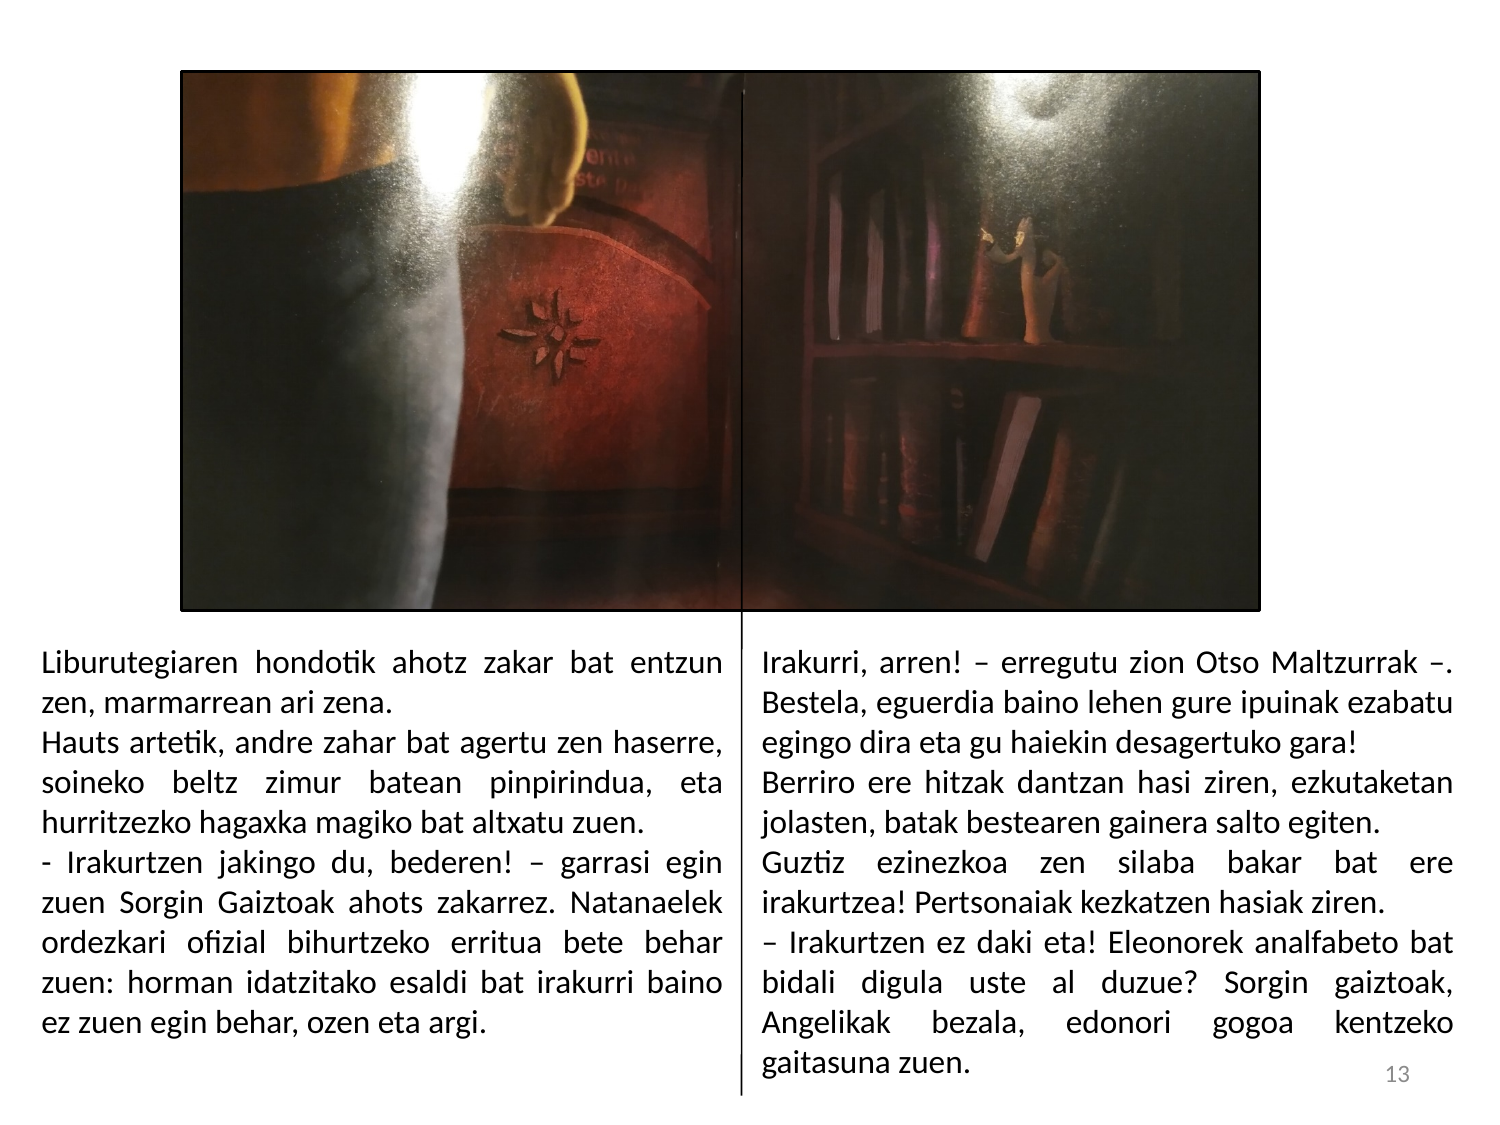

Liburutegiaren hondotik ahotz zakar bat entzun zen, marmarrean ari zena.
Hauts artetik, andre zahar bat agertu zen haserre, soineko beltz zimur batean pinpirindua, eta hurritzezko hagaxka magiko bat altxatu zuen.
- Irakurtzen jakingo du, bederen! – garrasi egin zuen Sorgin Gaiztoak ahots zakarrez. Natanaelek ordezkari ofizial bihurtzeko erritua bete behar zuen: horman idatzitako esaldi bat irakurri baino ez zuen egin behar, ozen eta argi.
Irakurri, arren! – erregutu zion Otso Maltzurrak –. Bestela, eguerdia baino lehen gure ipuinak ezabatu egingo dira eta gu haiekin desagertuko gara!
Berriro ere hitzak dantzan hasi ziren, ezkutaketan jolasten, batak bestearen gainera salto egiten.
Guztiz ezinezkoa zen silaba bakar bat ere irakurtzea! Pertsonaiak kezkatzen hasiak ziren.
– Irakurtzen ez daki eta! Eleonorek analfabeto bat bidali digula uste al duzue? Sorgin gaiztoak, Angelikak bezala, edonori gogoa kentzeko gaitasuna zuen.